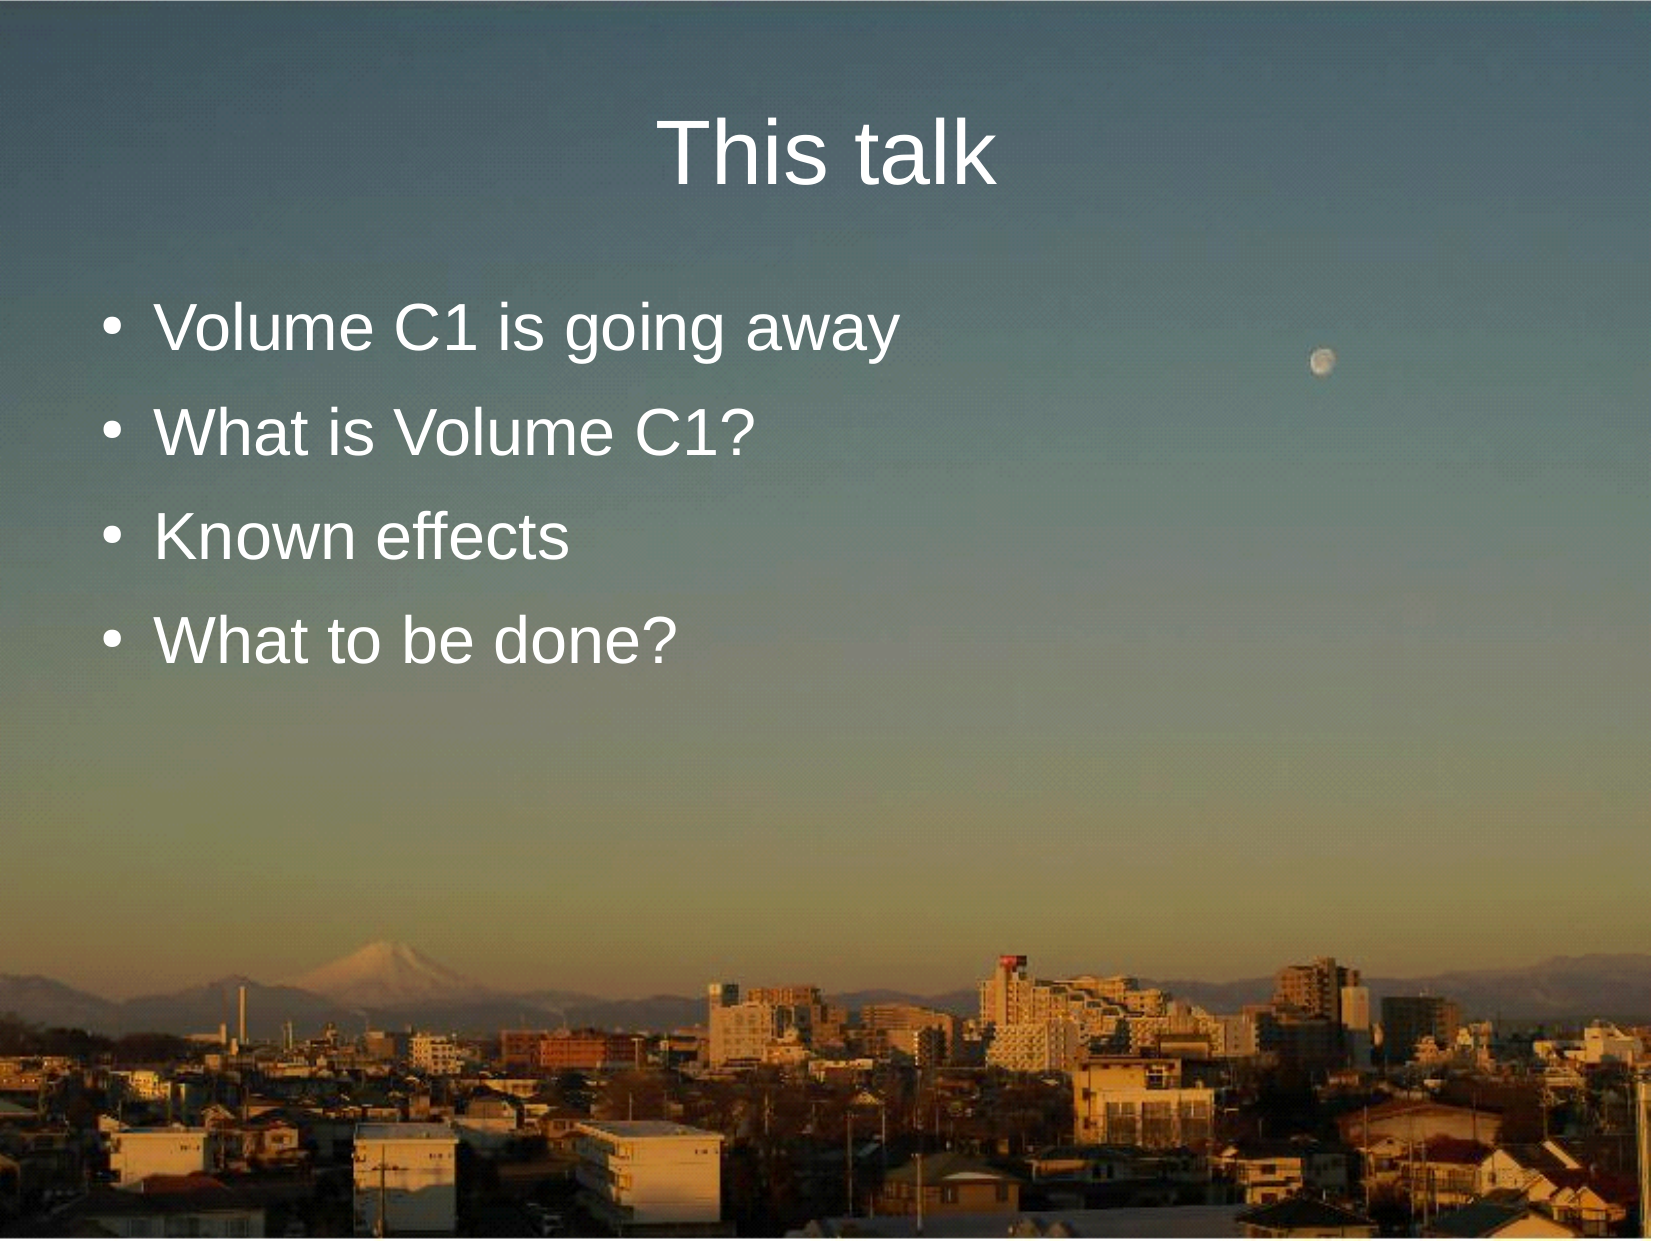

# This talk
Volume C1 is going away
What is Volume C1?
Known effects
What to be done?